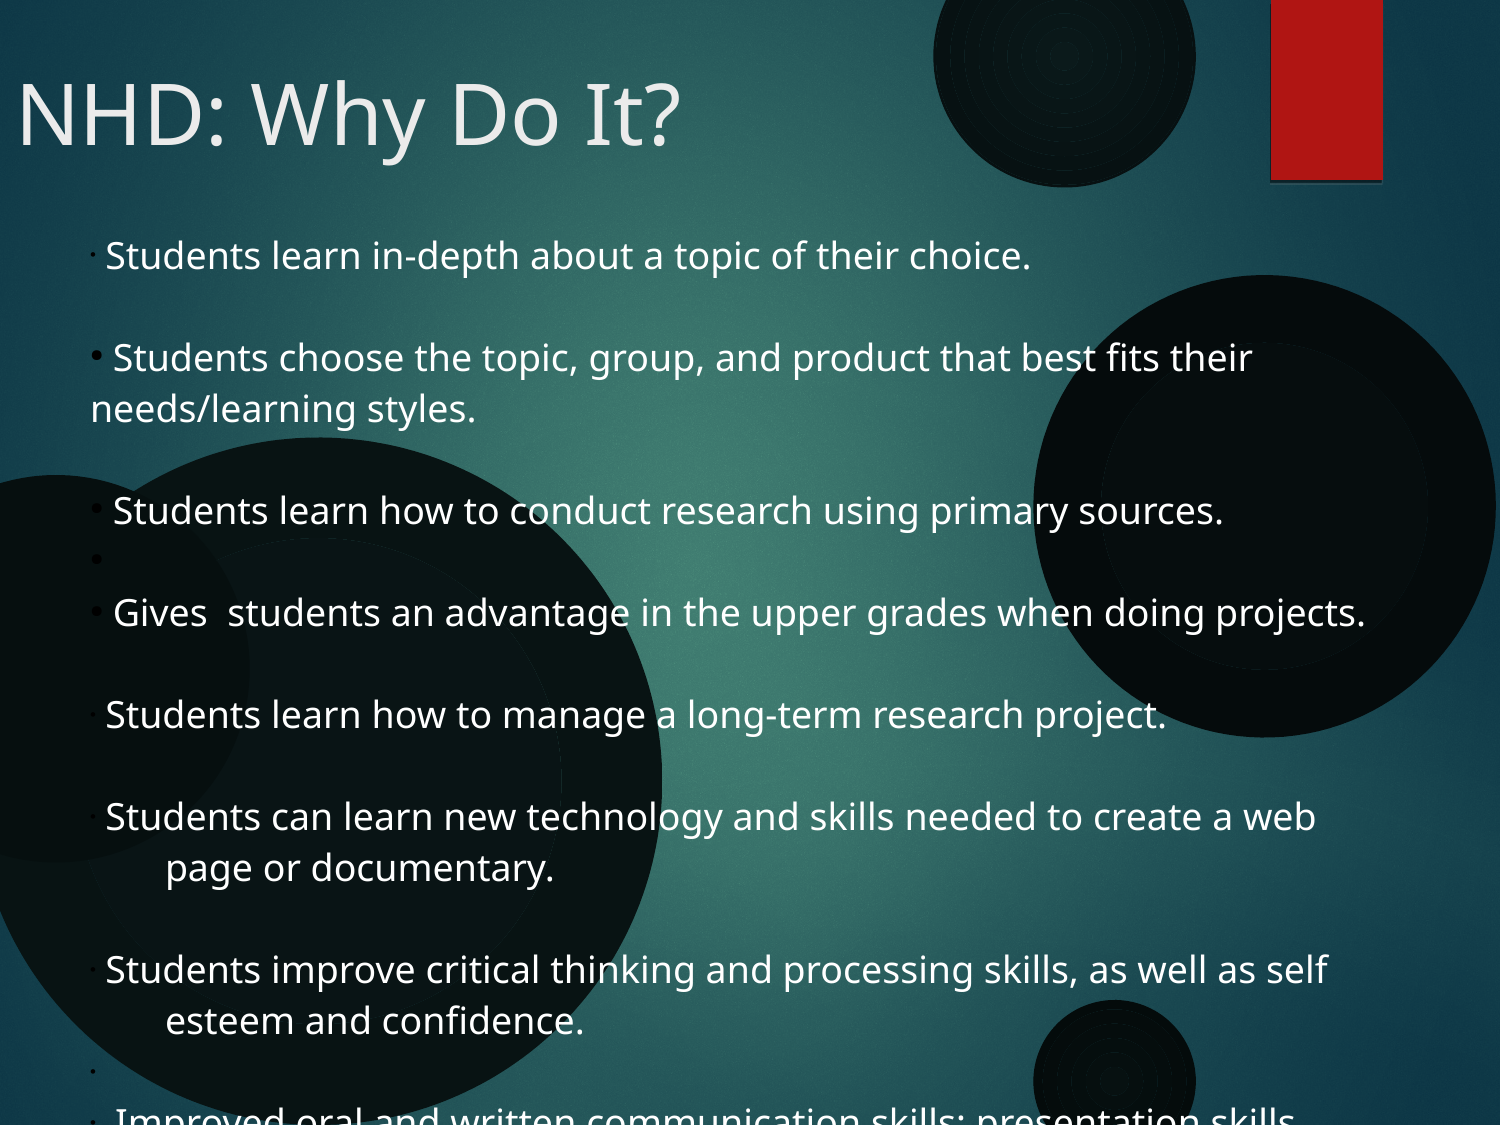

# NHD: Why Do It?
 Students learn in-depth about a topic of their choice.
 Students choose the topic, group, and product that best fits their 	needs/learning styles.
 Students learn how to conduct research using primary sources.
 Gives students an advantage in the upper grades when doing projects.
 Students learn how to manage a long-term research project.
 Students can learn new technology and skills needed to create a web 		page or documentary.
 Students improve critical thinking and processing skills, as well as self 		esteem and confidence.
 Improved oral and written communication skills; presentation skills.